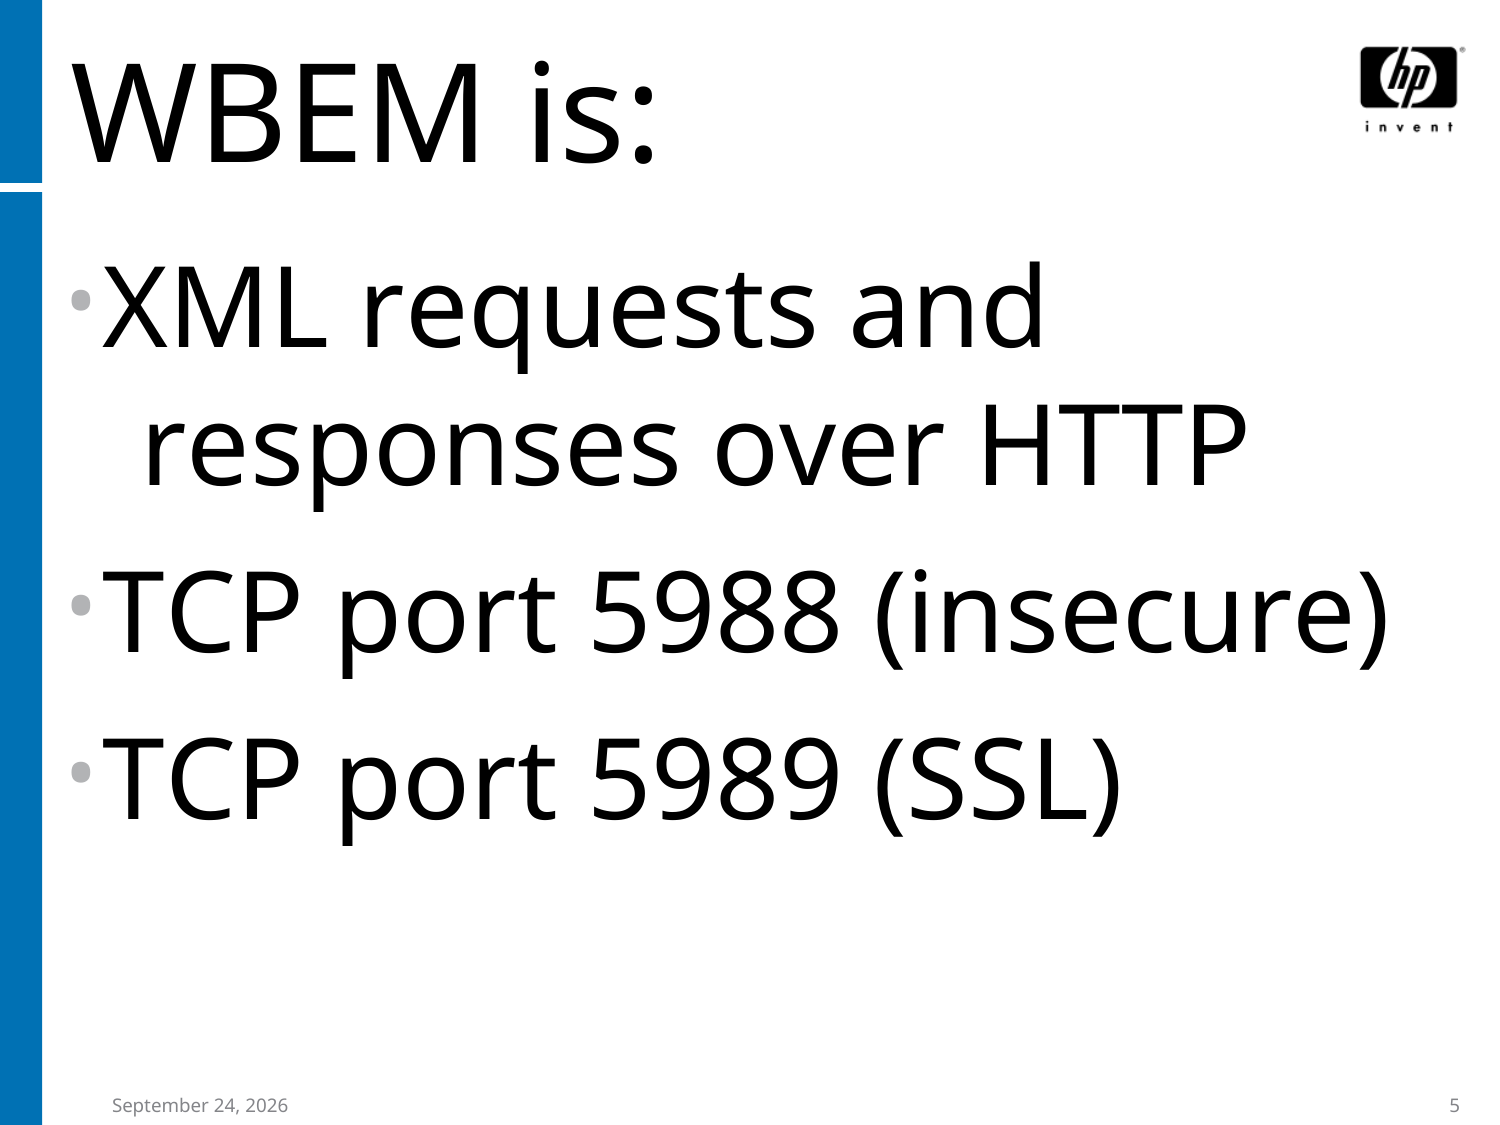

# WBEM is:
XML requests and responses over HTTP
TCP port 5988 (insecure)
TCP port 5989 (SSL)
5